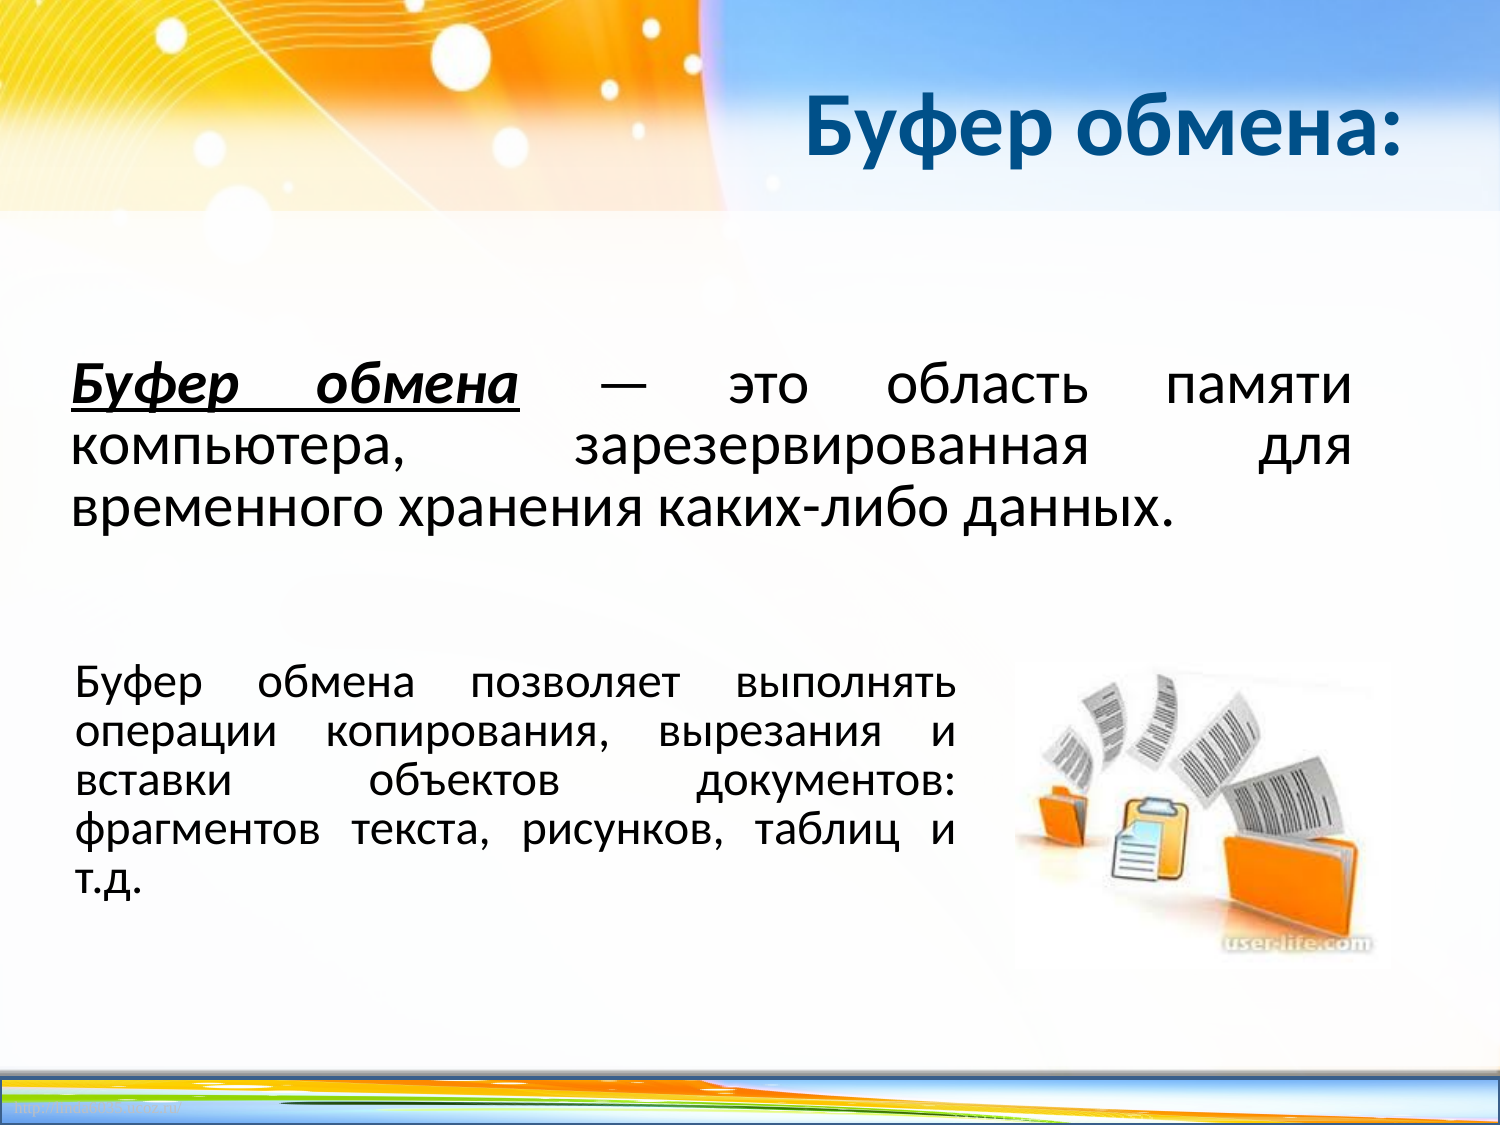

# Буфер обмена:
Буфер обмена — это область памяти компьютера, зарезервированная для временного хранения каких-либо данных.
Буфер обмена позволяет выполнять операции копирования, вырезания и вставки объектов документов: фрагментов текста, рисунков, таблиц и т.д.